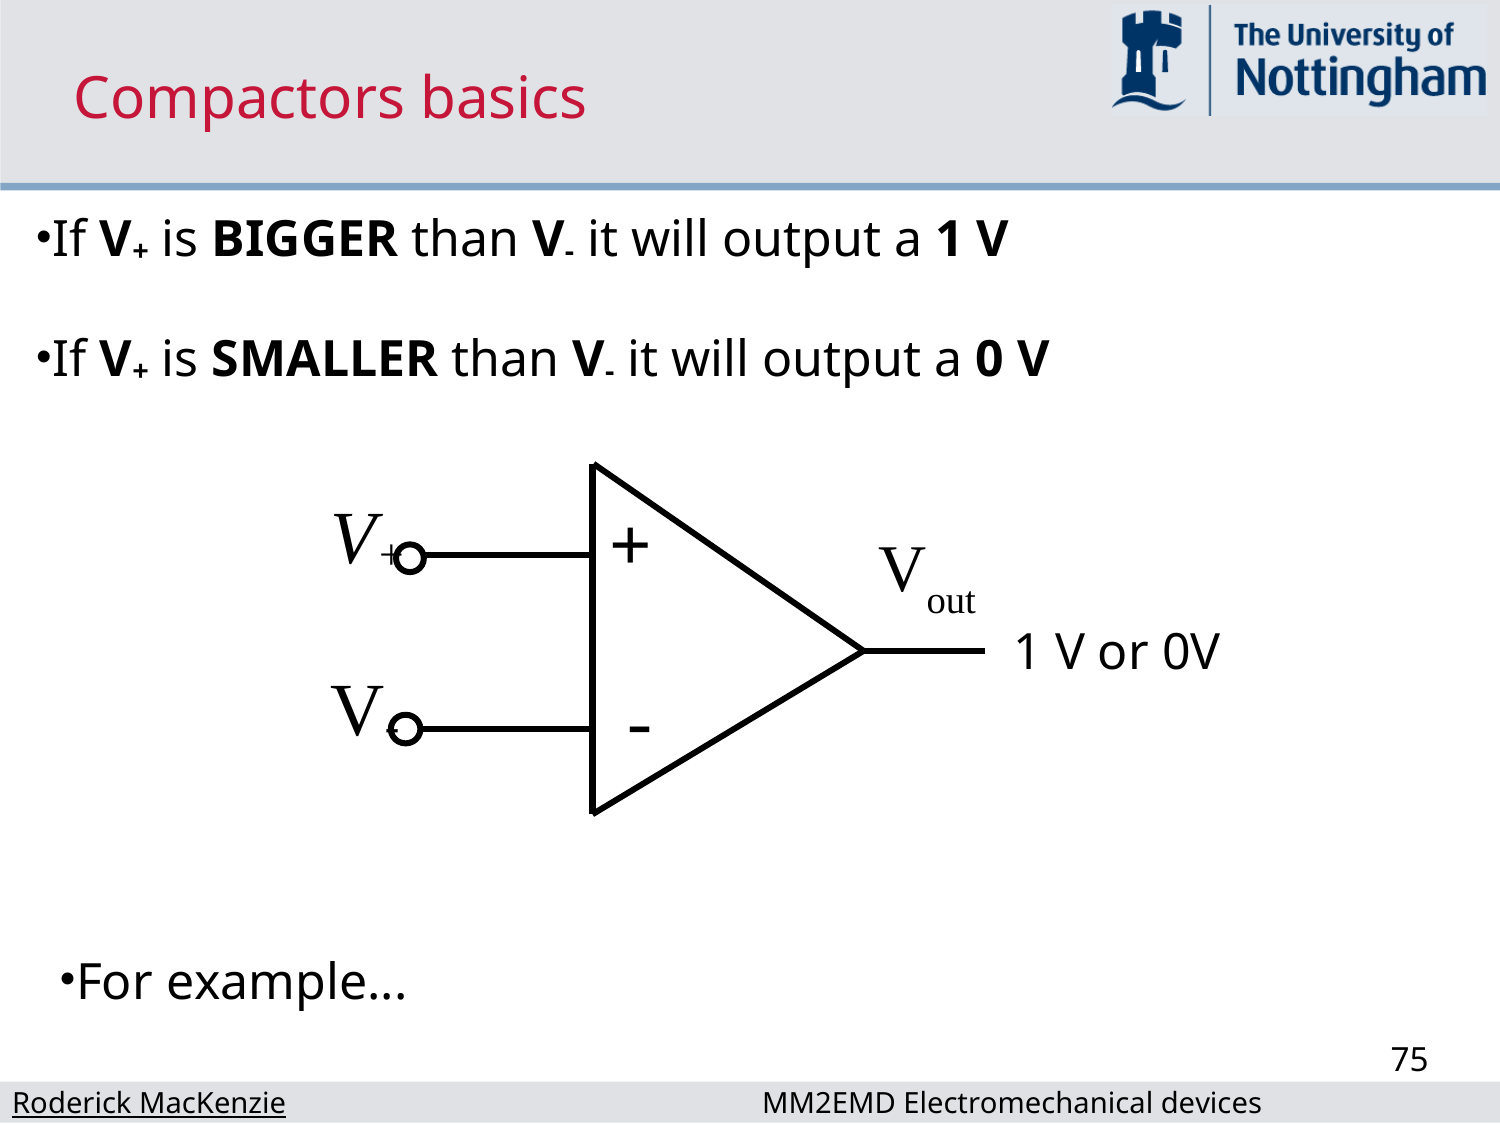

# Compactors basics
If V+ is BIGGER than V- it will output a 1 V
If V+ is SMALLER than V- it will output a 0 V
V+
+
Vout
1 V or 0V
V-
-
For example...